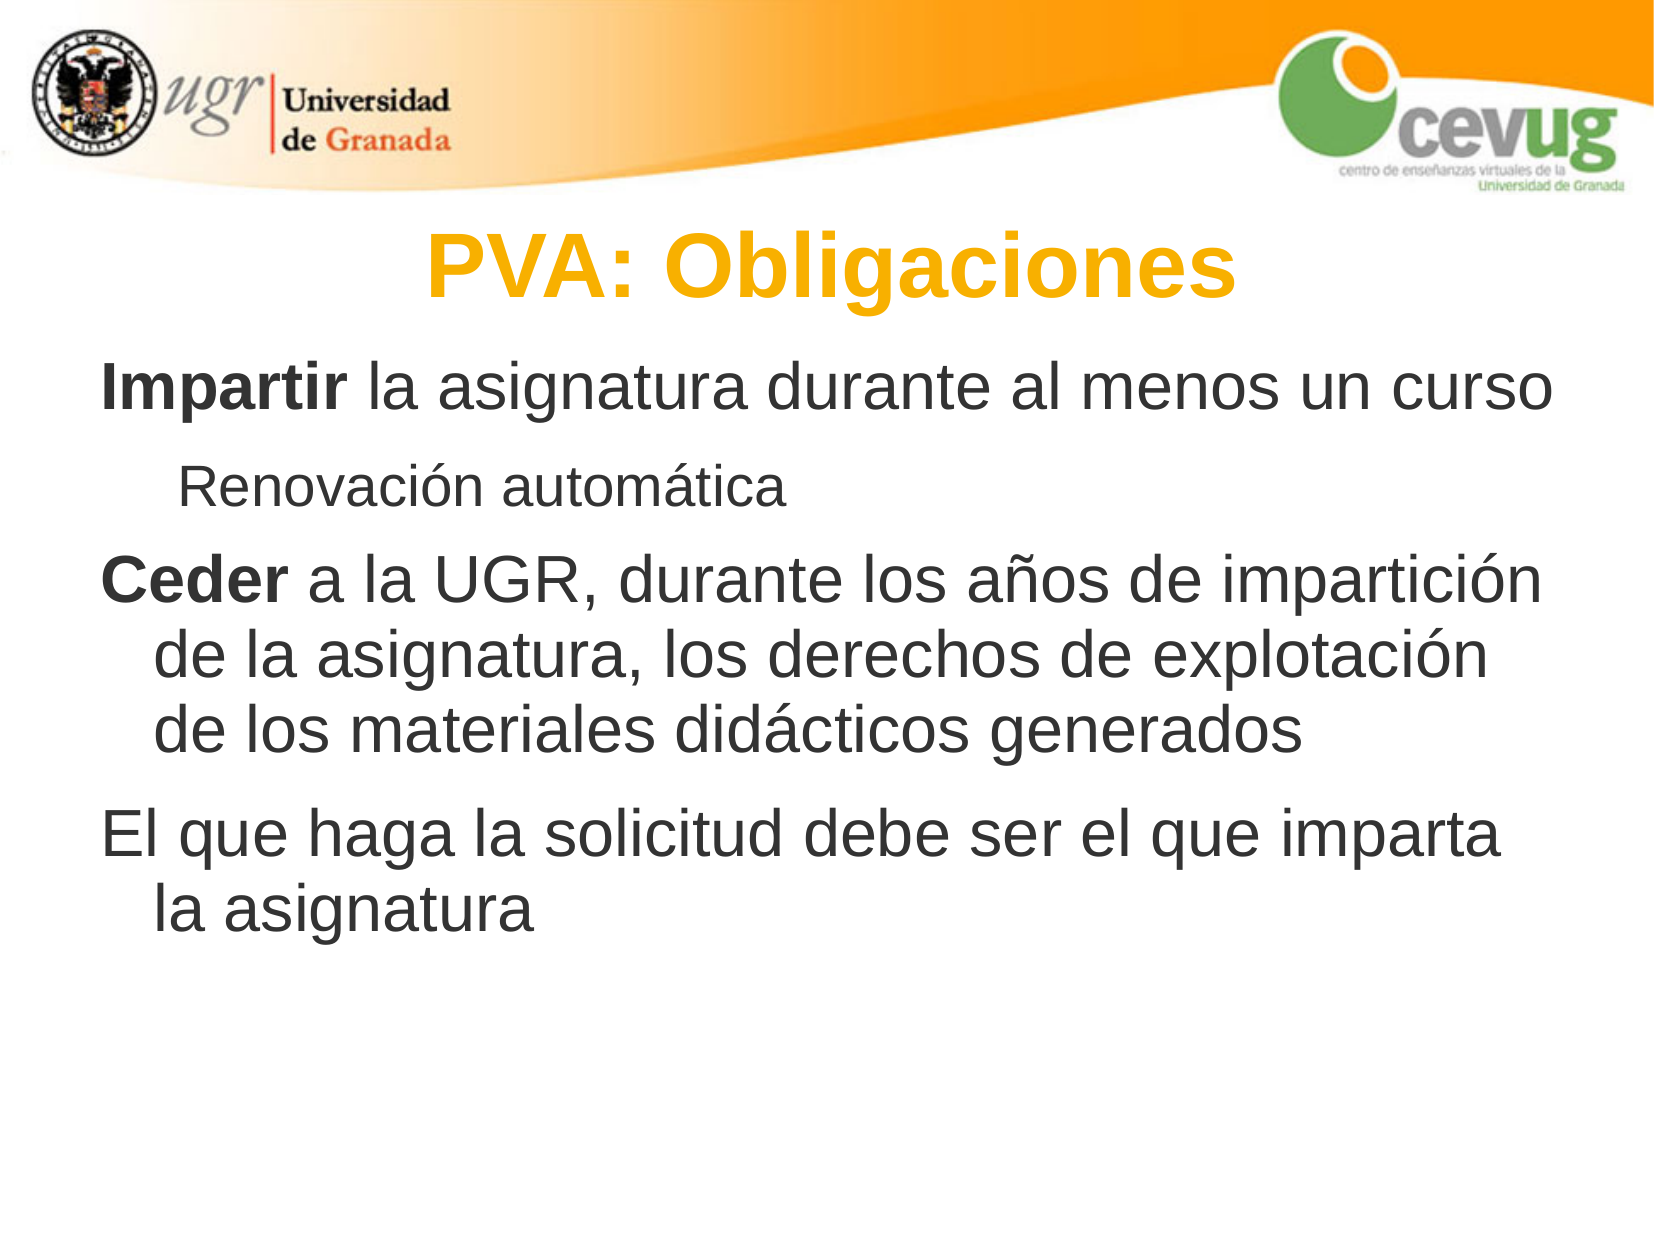

# PVA: Obligaciones
Impartir la asignatura durante al menos un curso
Renovación automática
Ceder a la UGR, durante los años de impartición de la asignatura, los derechos de explotación de los materiales didácticos generados
El que haga la solicitud debe ser el que imparta la asignatura